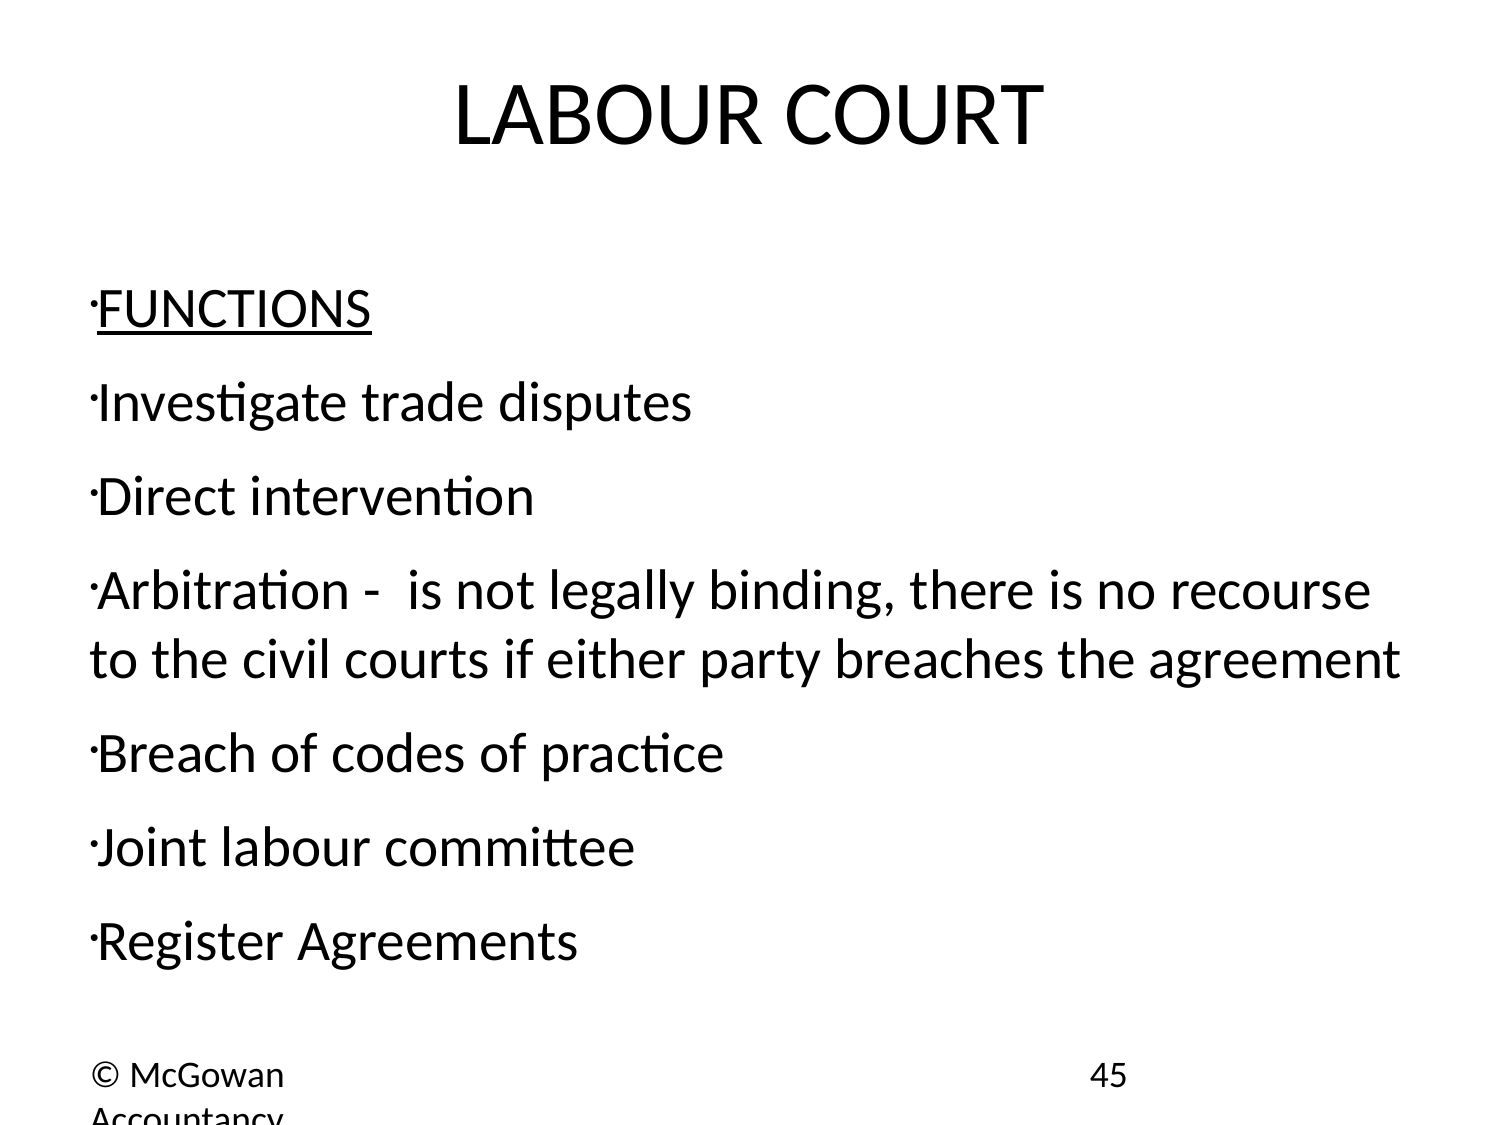

# LABOUR COURT
FUNCTIONS
Investigate trade disputes
Direct intervention
Arbitration - is not legally binding, there is no recourse to the civil courts if either party breaches the agreement
Breach of codes of practice
Joint labour committee
Register Agreements
© McGowan Accountancy Services
45